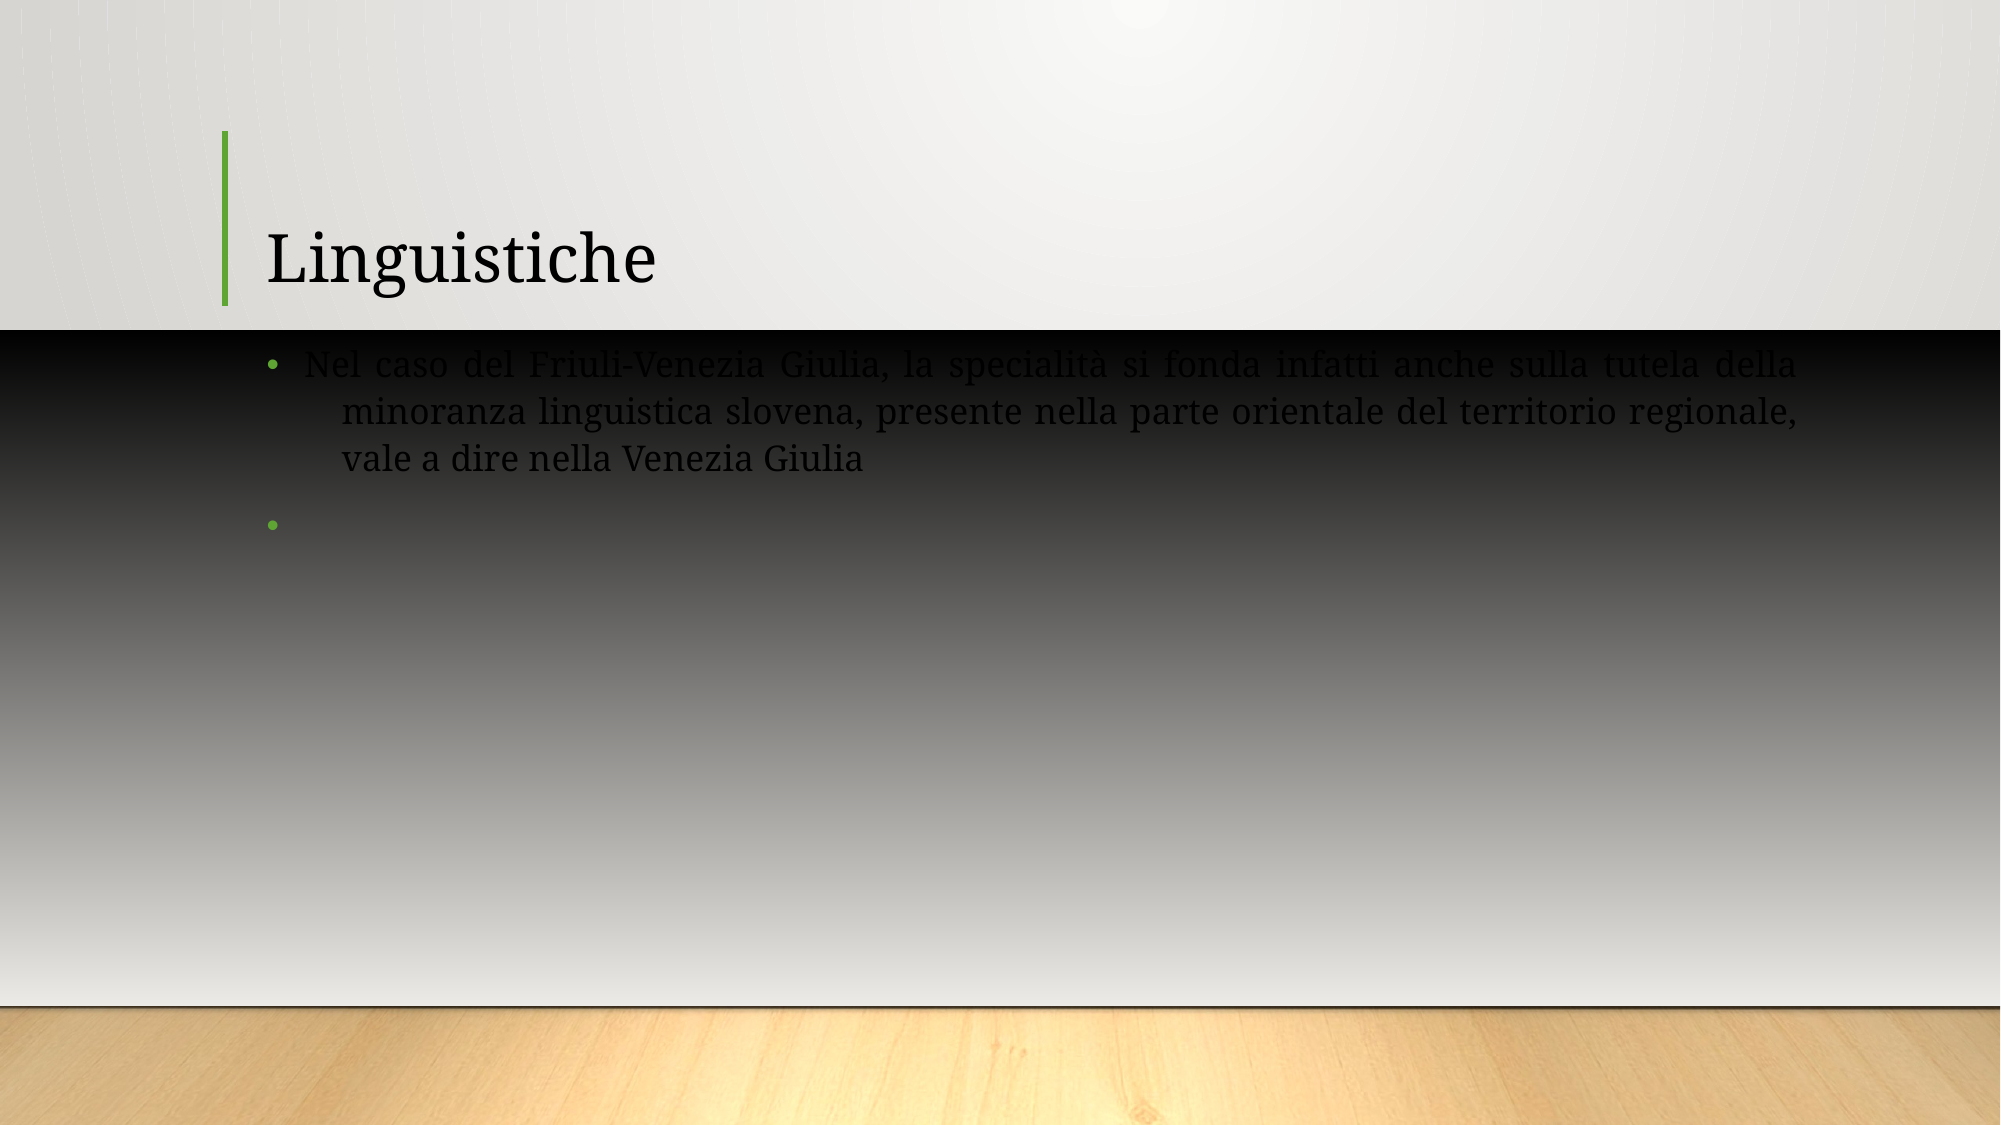

# Linguistiche
Nel caso del Friuli-Venezia Giulia, la specialità si fonda infatti anche sulla tutela della minoranza linguistica slovena, presente nella parte orientale del territorio regionale, vale a dire nella Venezia Giulia